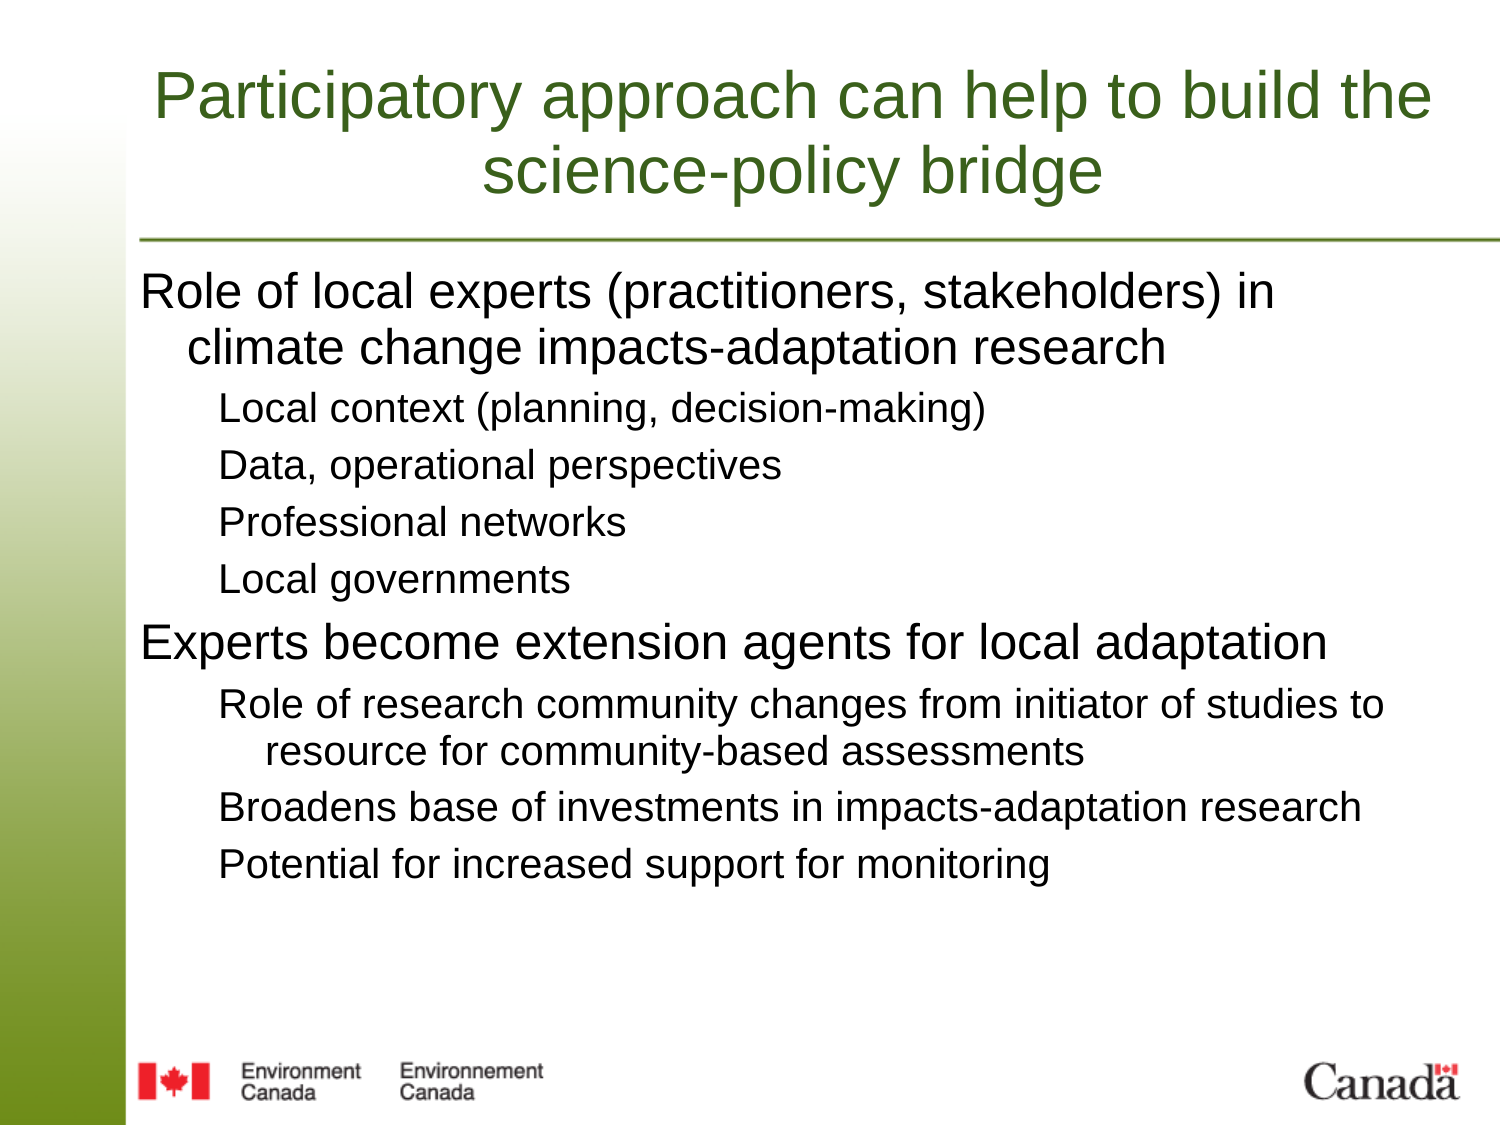

# Participatory approach can help to build the science-policy bridge
Role of local experts (practitioners, stakeholders) in climate change impacts-adaptation research
Local context (planning, decision-making)
Data, operational perspectives
Professional networks
Local governments
Experts become extension agents for local adaptation
Role of research community changes from initiator of studies to resource for community-based assessments
Broadens base of investments in impacts-adaptation research
Potential for increased support for monitoring